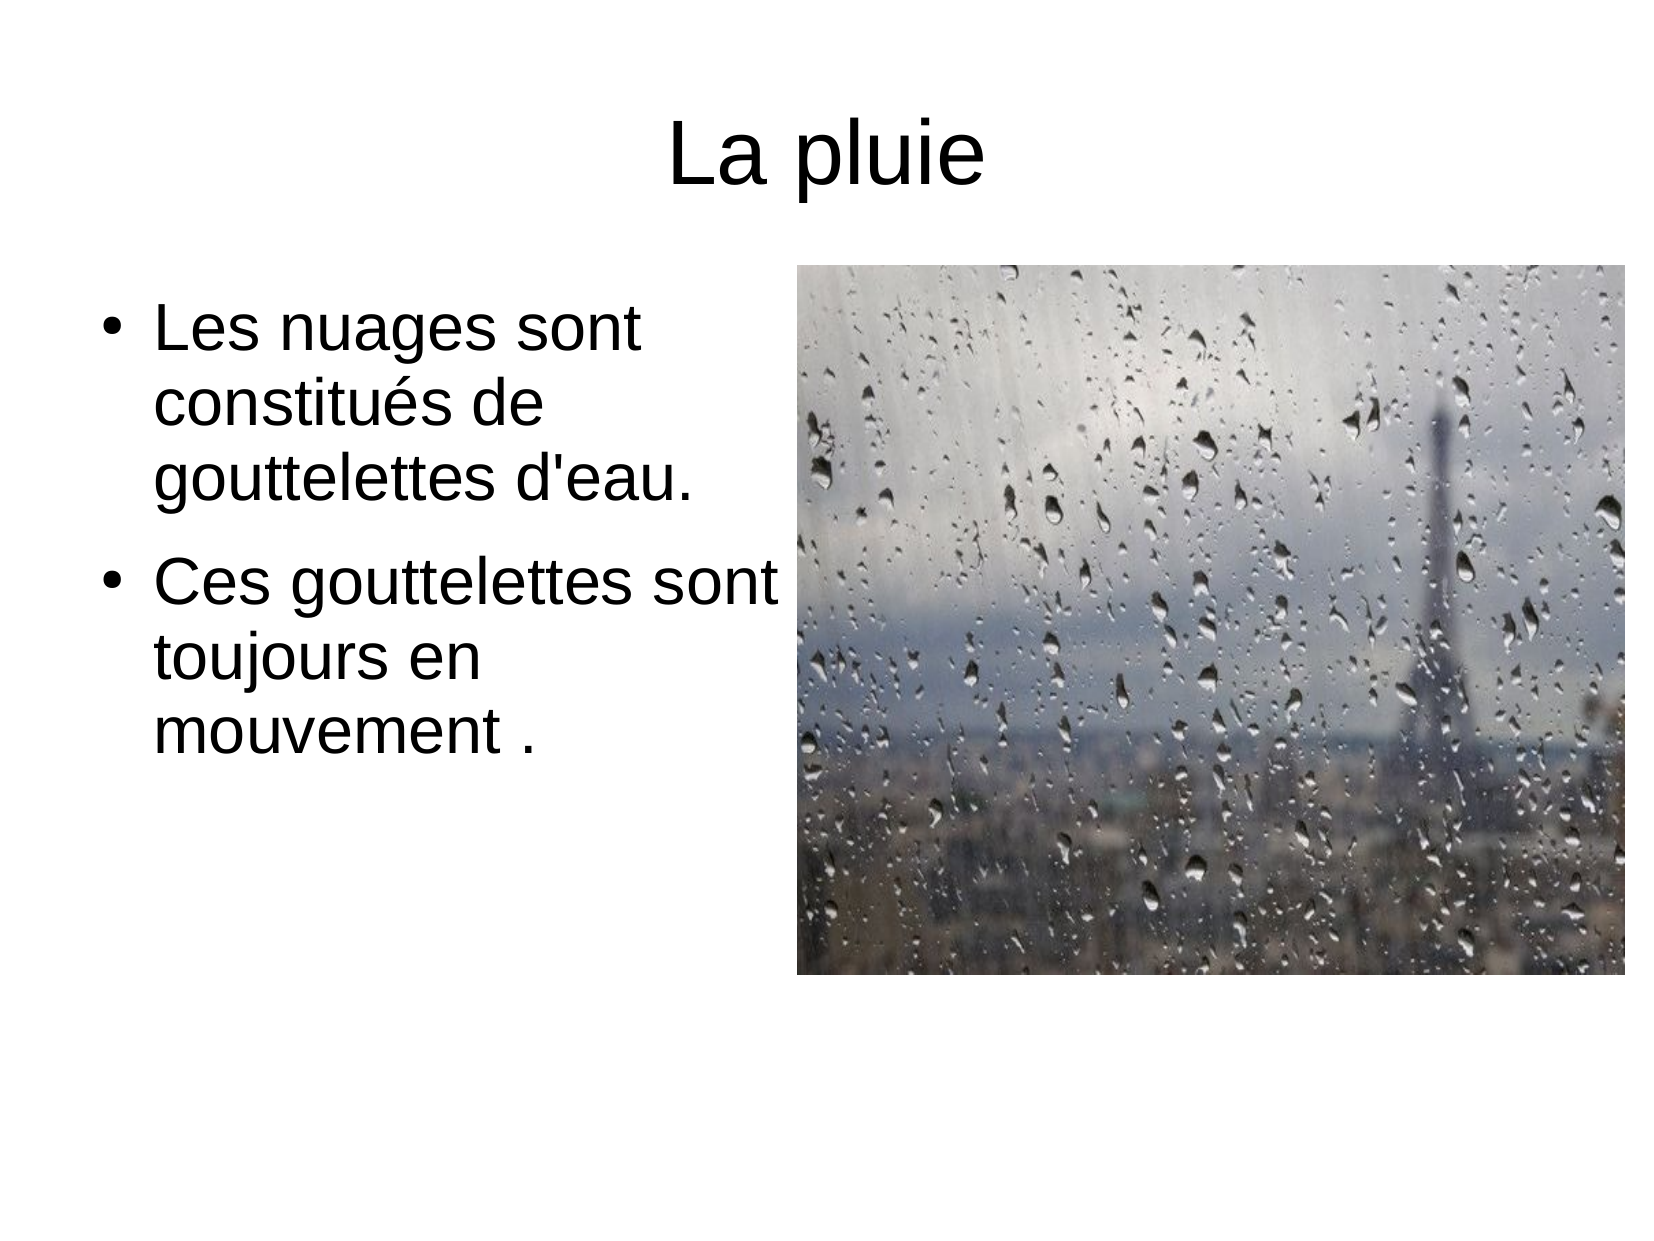

# La pluie
Les nuages sont constitués de gouttelettes d'eau.
Ces gouttelettes sont toujours en mouvement .